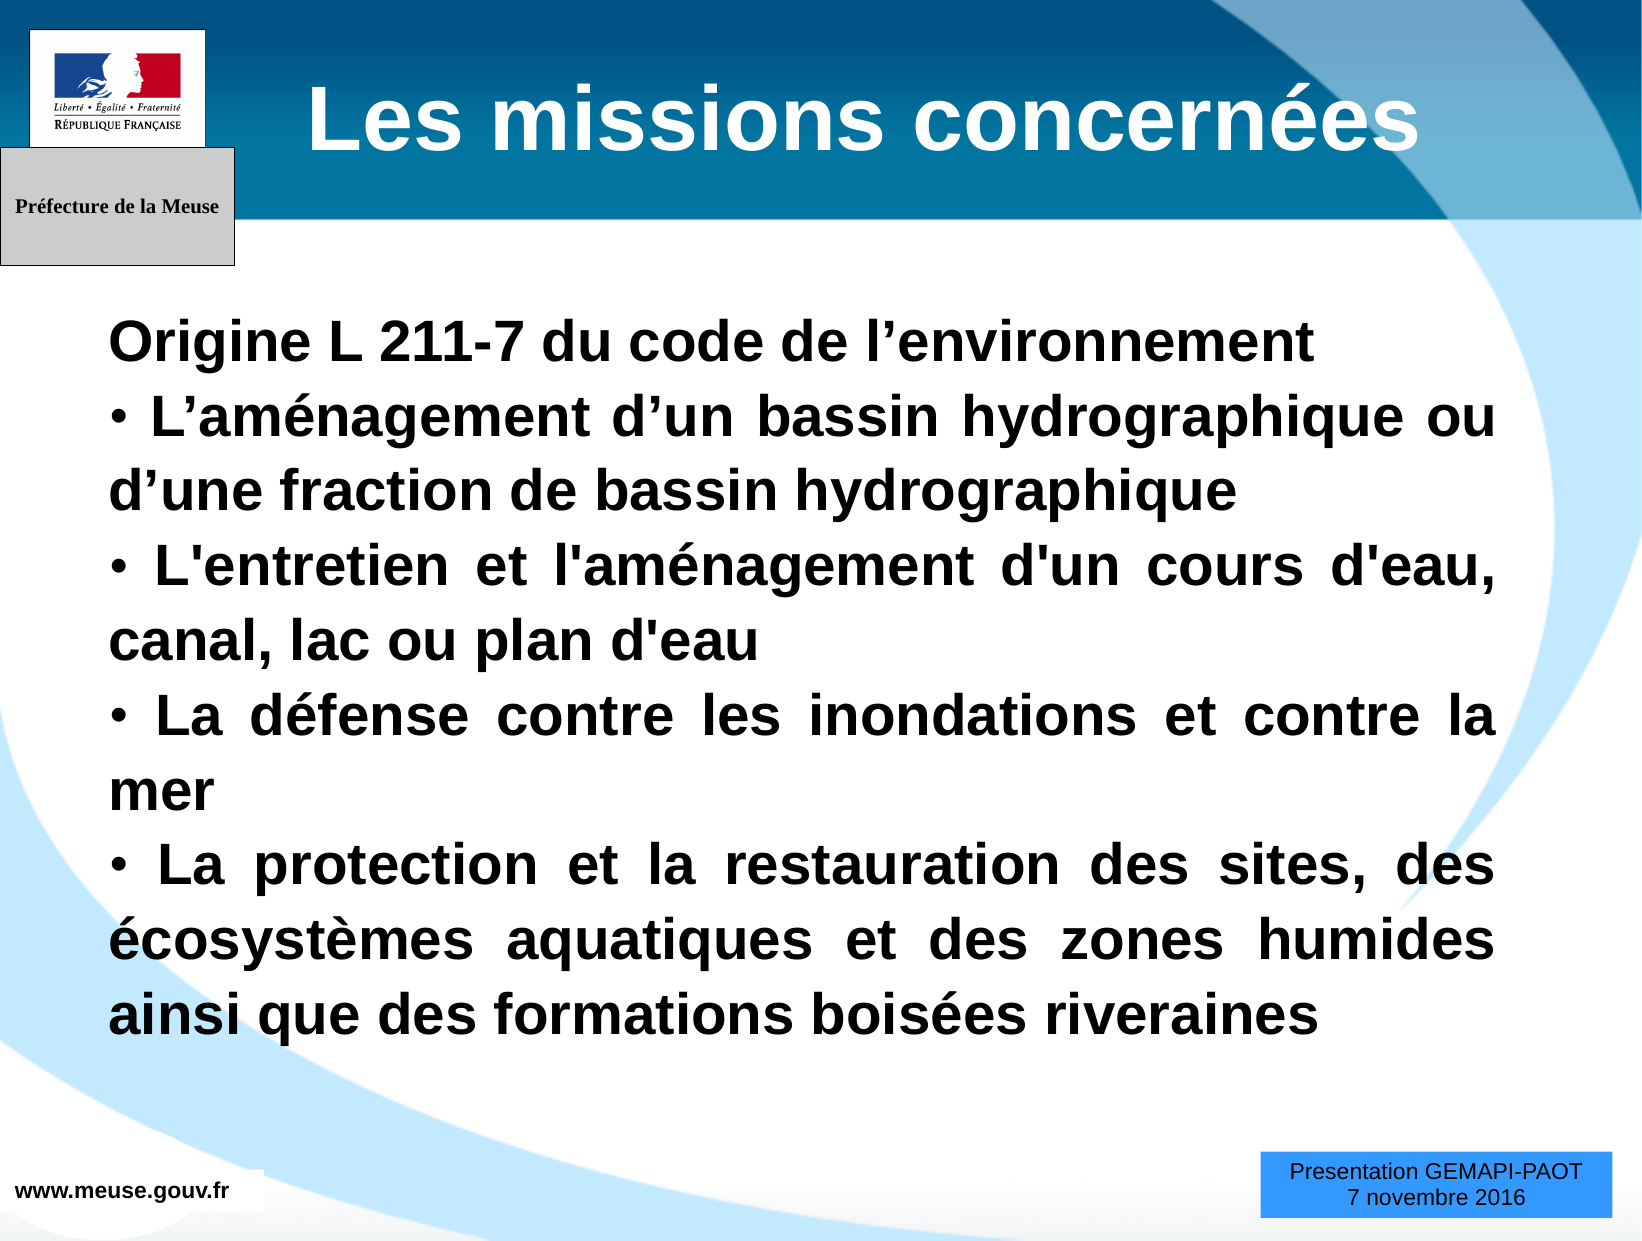

# Les missions concernées
Origine L 211-7 du code de l’environnement
 L’aménagement d’un bassin hydrographique ou d’une fraction de bassin hydrographique
 L'entretien et l'aménagement d'un cours d'eau, canal, lac ou plan d'eau
 La défense contre les inondations et contre la mer
 La protection et la restauration des sites, des écosystèmes aquatiques et des zones humides ainsi que des formations boisées riveraines